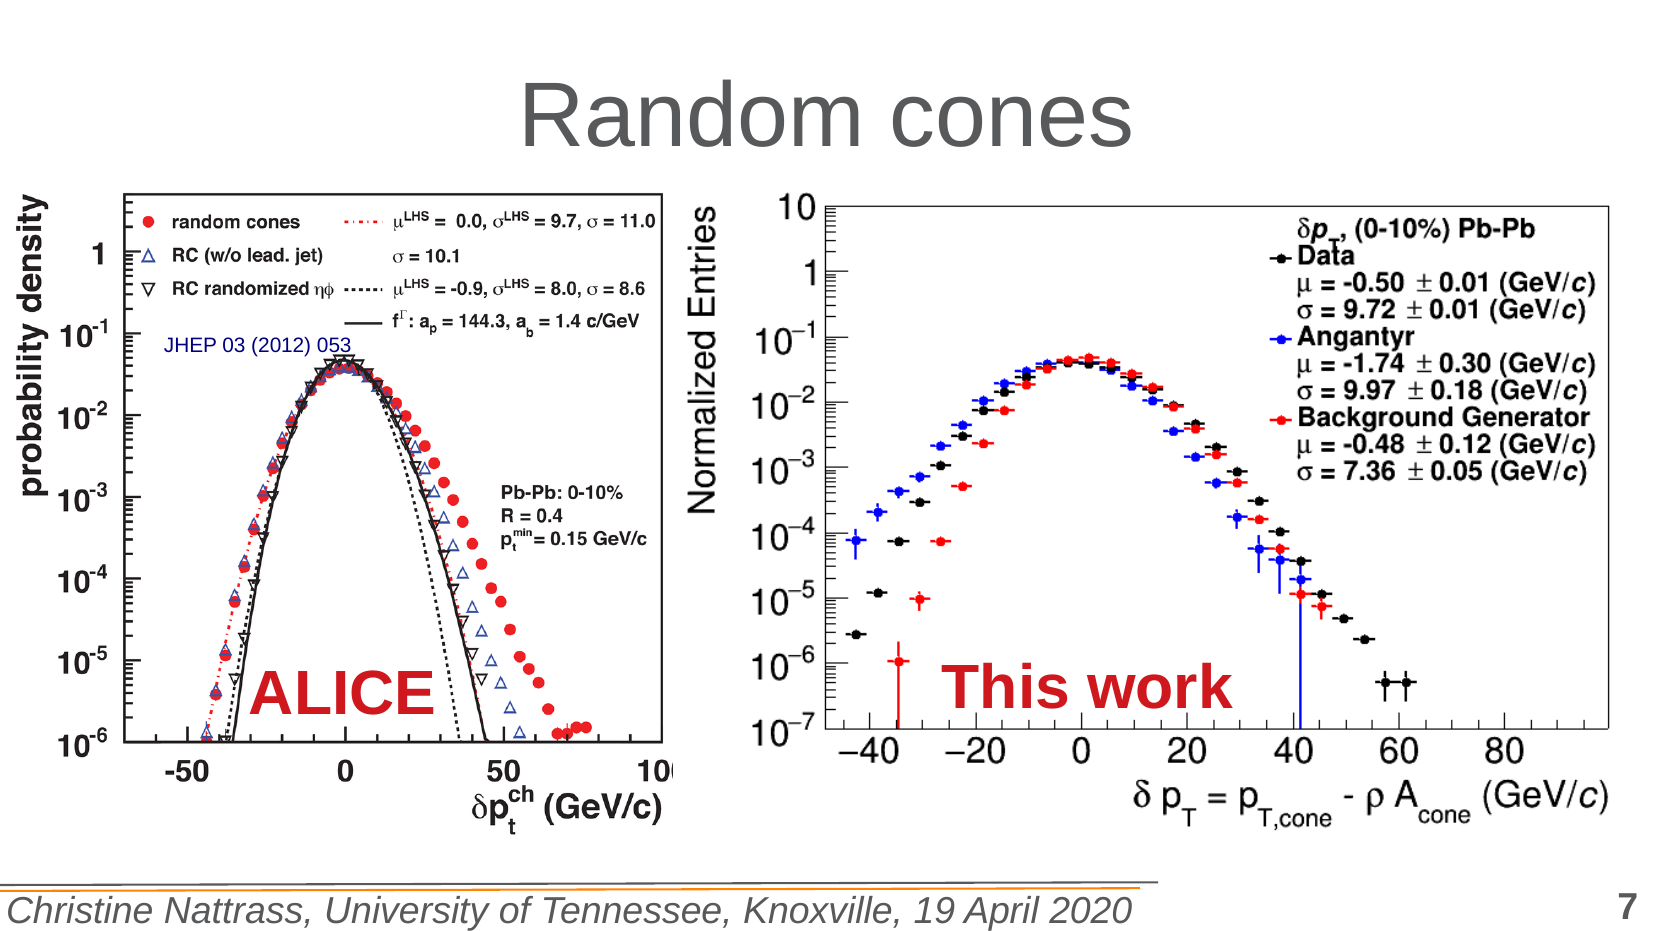

# Random cones
This work
JHEP 03 (2012) 053
ALICE